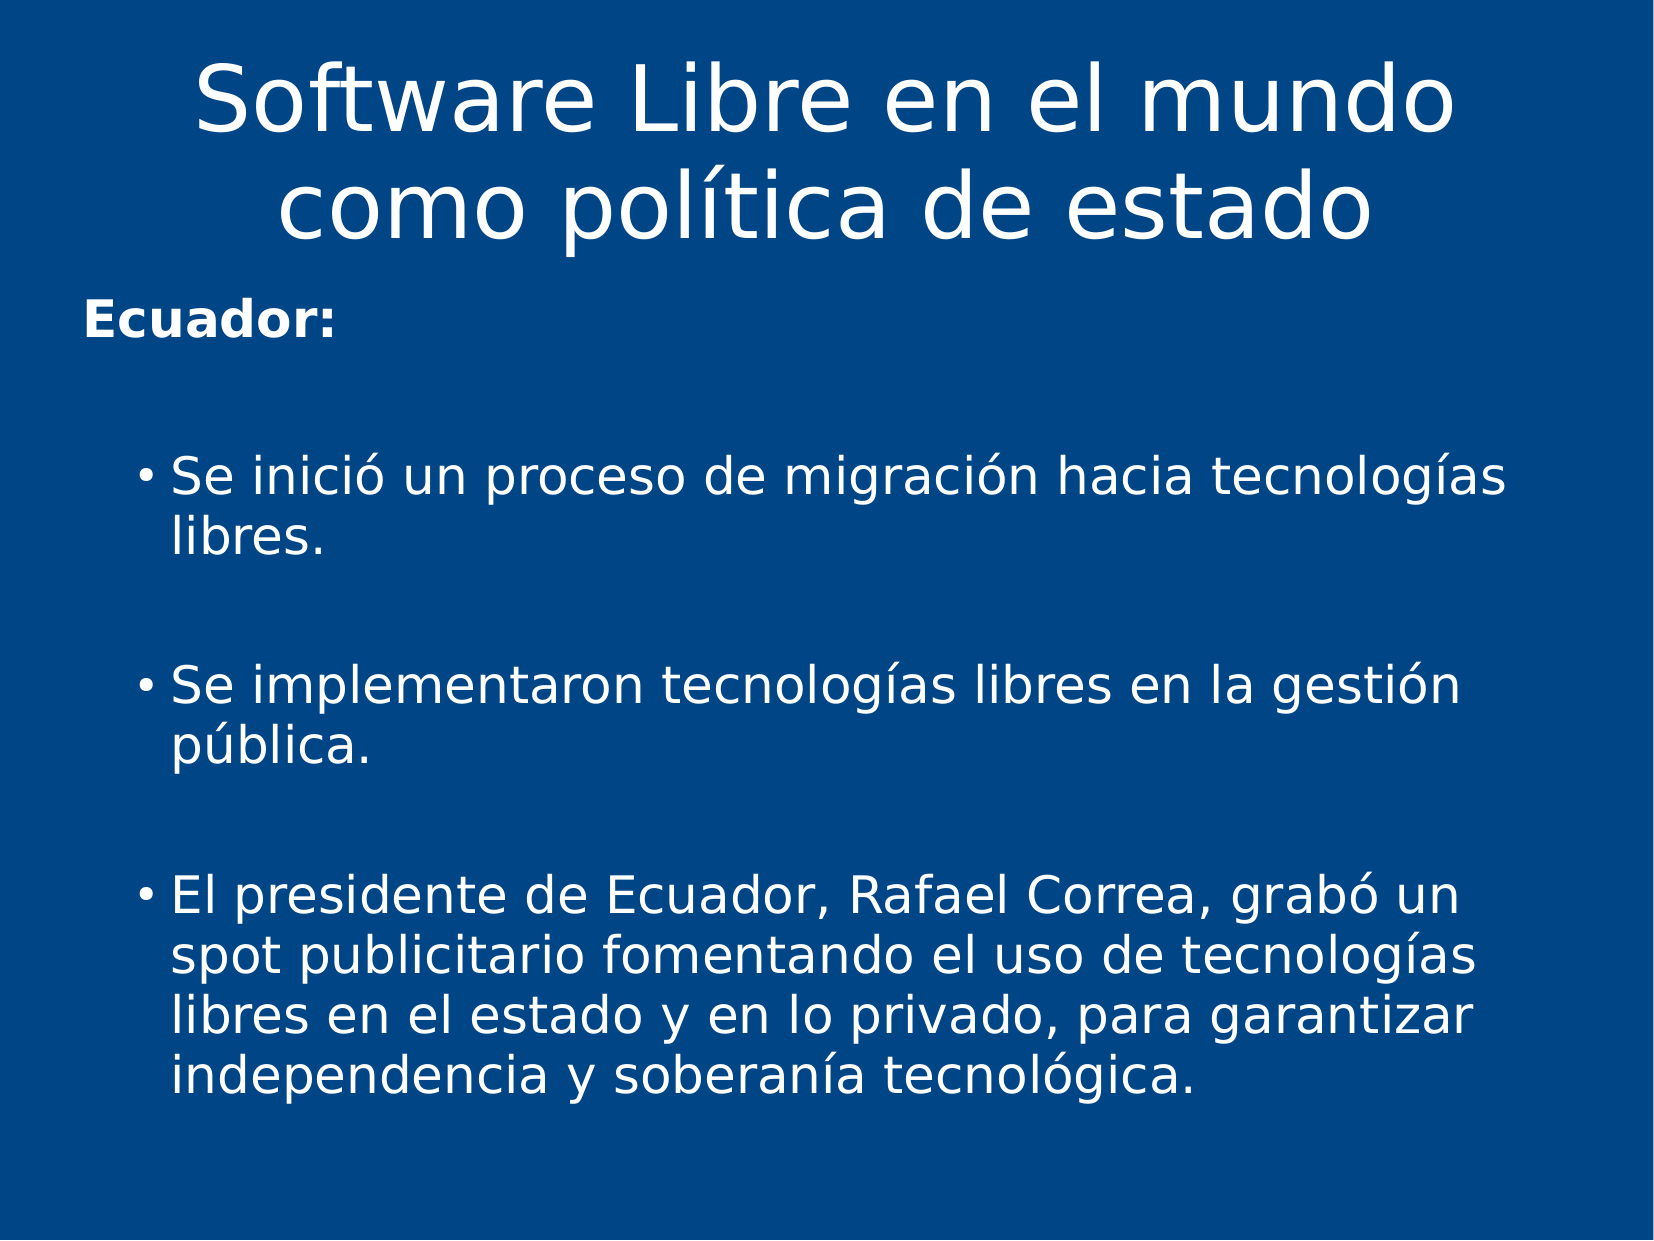

# Software Libre en el mundo como política de estado
Ecuador:
Se inició un proceso de migración hacia tecnologías libres.
Se implementaron tecnologías libres en la gestión pública.
El presidente de Ecuador, Rafael Correa, grabó un spot publicitario fomentando el uso de tecnologías libres en el estado y en lo privado, para garantizar independencia y soberanía tecnológica.